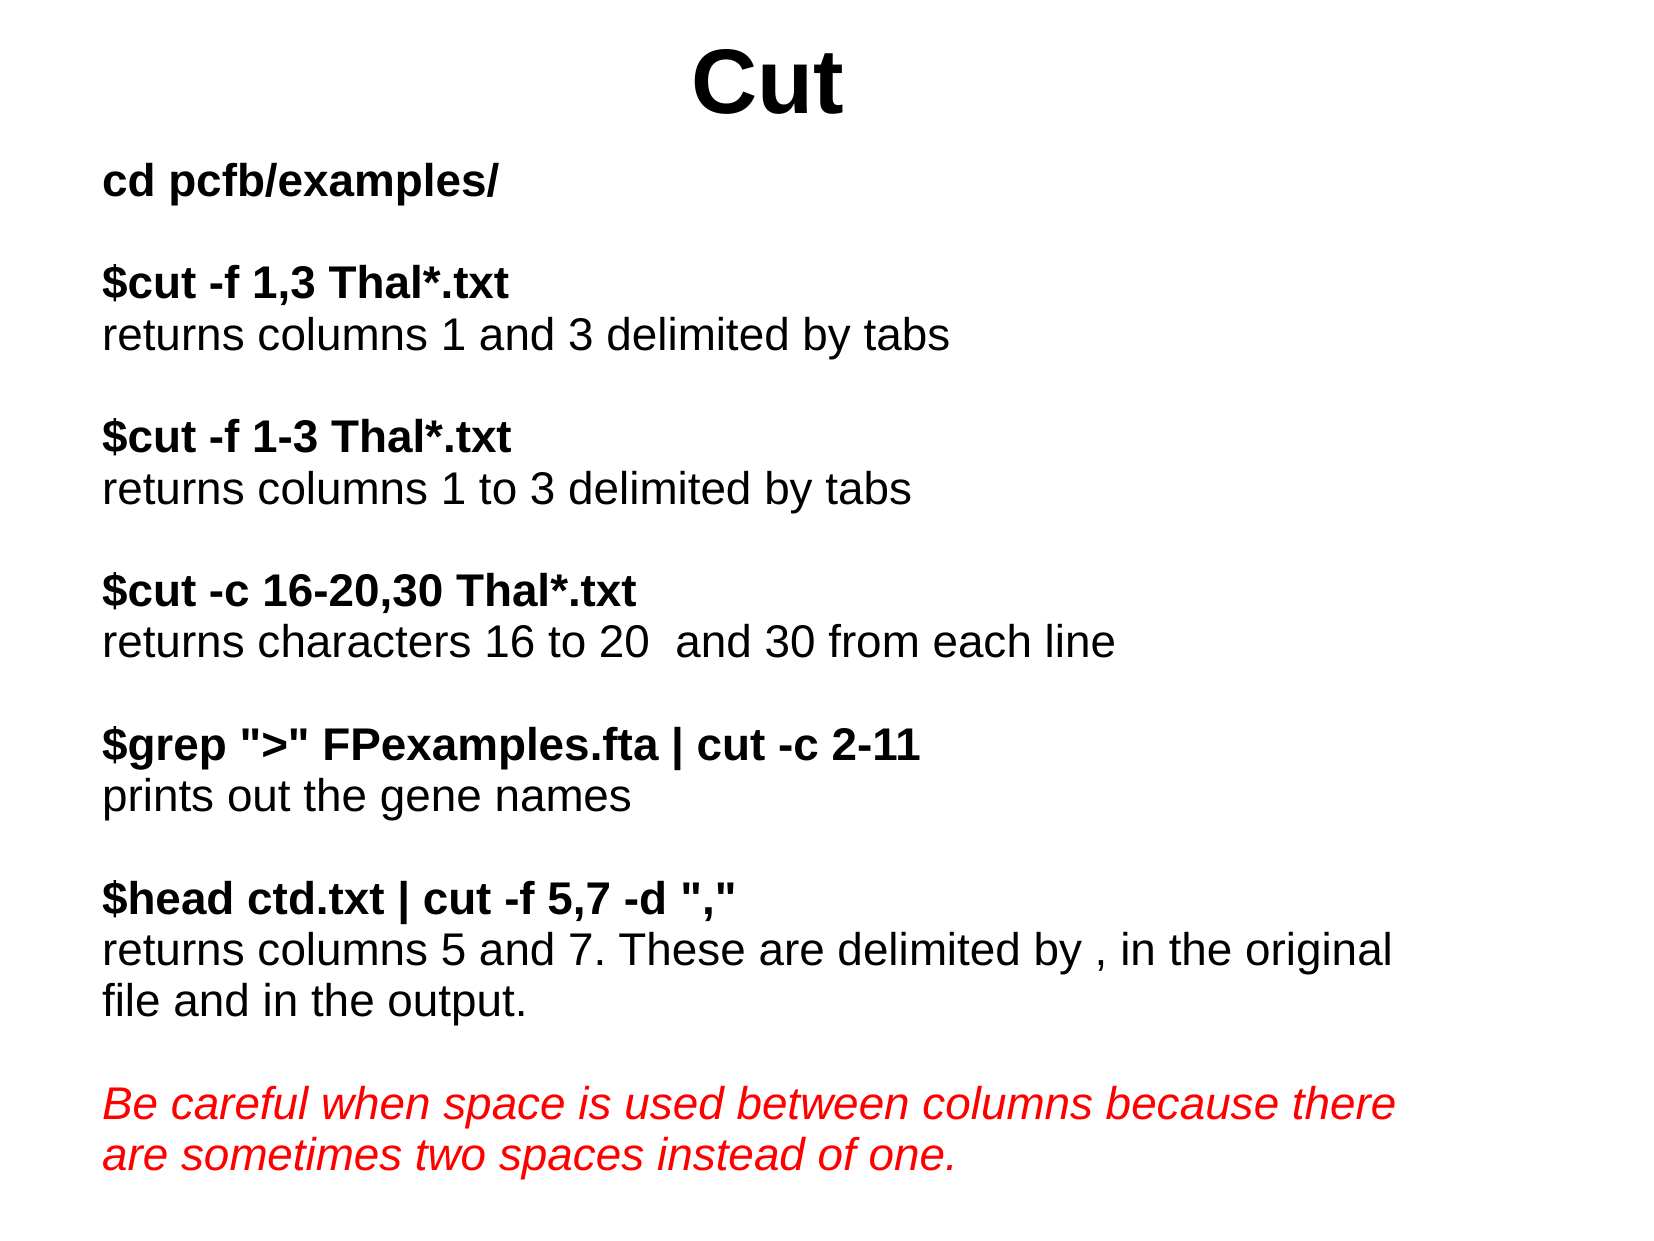

Cut
cd pcfb/examples/
$cut -f 1,3 Thal*.txt
returns columns 1 and 3 delimited by tabs
$cut -f 1-3 Thal*.txt
returns columns 1 to 3 delimited by tabs
$cut -c 16-20,30 Thal*.txt
returns characters 16 to 20 and 30 from each line
$grep ">" FPexamples.fta | cut -c 2-11
prints out the gene names
$head ctd.txt | cut -f 5,7 -d ","
returns columns 5 and 7. These are delimited by , in the original file and in the output.
Be careful when space is used between columns because there are sometimes two spaces instead of one.